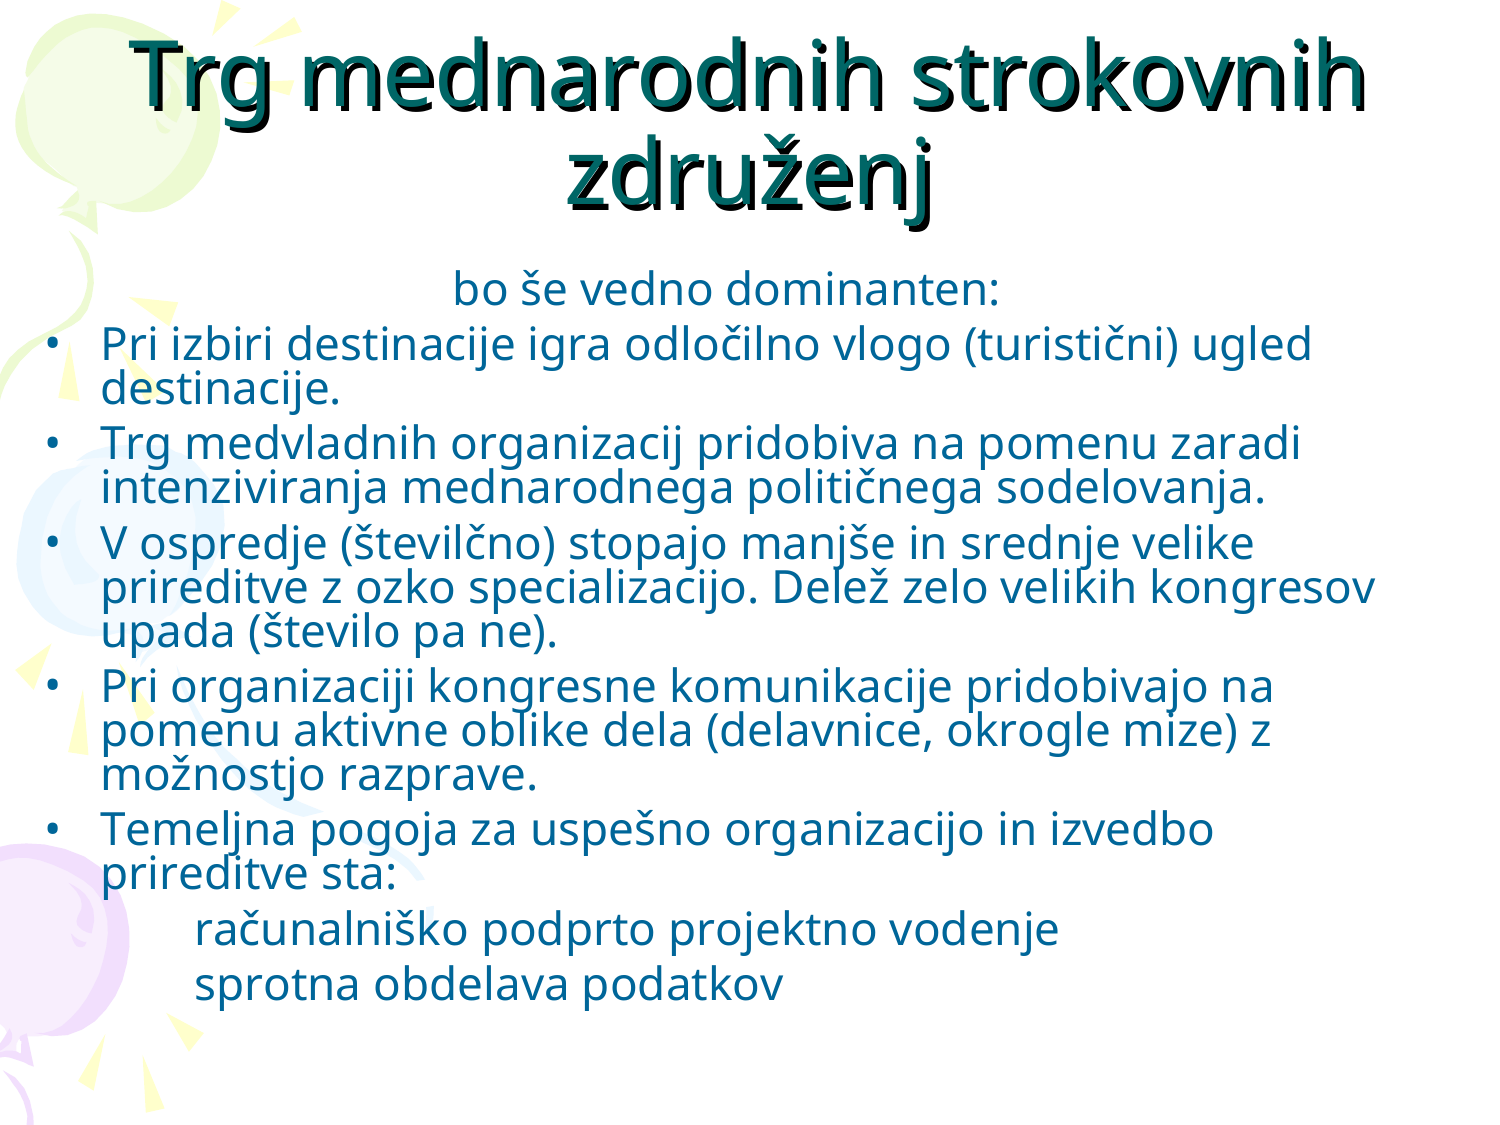

# Trg mednarodnih strokovnih združenj
bo še vedno dominanten:
Pri izbiri destinacije igra odločilno vlogo (turistični) ugled destinacije.
Trg medvladnih organizacij pridobiva na pomenu zaradi intenziviranja mednarodnega političnega sodelovanja.
V ospredje (številčno) stopajo manjše in srednje velike prireditve z ozko specializacijo. Delež zelo velikih kongresov upada (število pa ne).
Pri organizaciji kongresne komunikacije pridobivajo na pomenu aktivne oblike dela (delavnice, okrogle mize) z možnostjo razprave.
Temeljna pogoja za uspešno organizacijo in izvedbo prireditve sta:
		računalniško podprto projektno vodenje
		sprotna obdelava podatkov